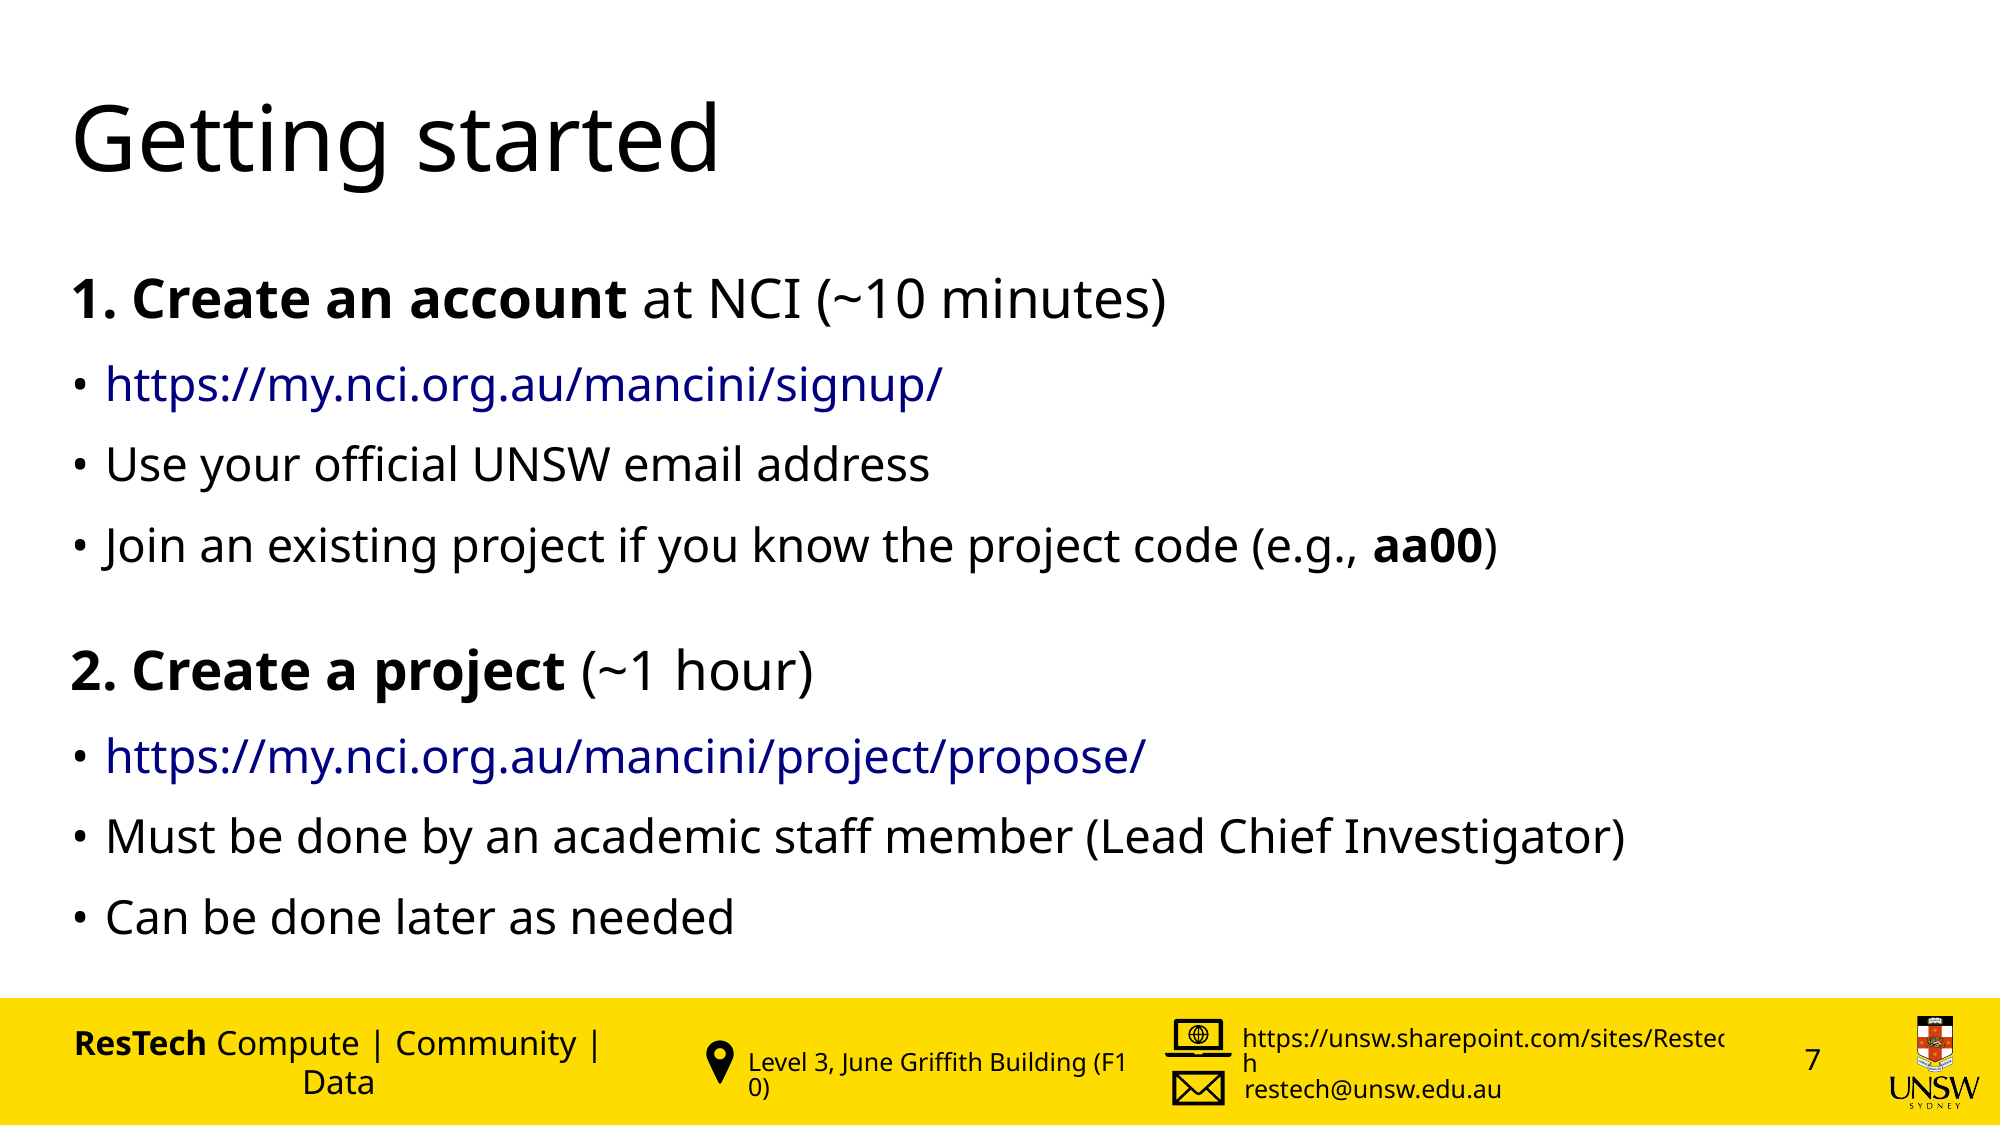

# Getting started
1. Create an account at NCI (~10 minutes)
https://my.nci.org.au/mancini/signup/
Use your official UNSW email address
Join an existing project if you know the project code (e.g., aa00)
2. Create a project (~1 hour)
https://my.nci.org.au/mancini/project/propose/
Must be done by an academic staff member (Lead Chief Investigator)
Can be done later as needed